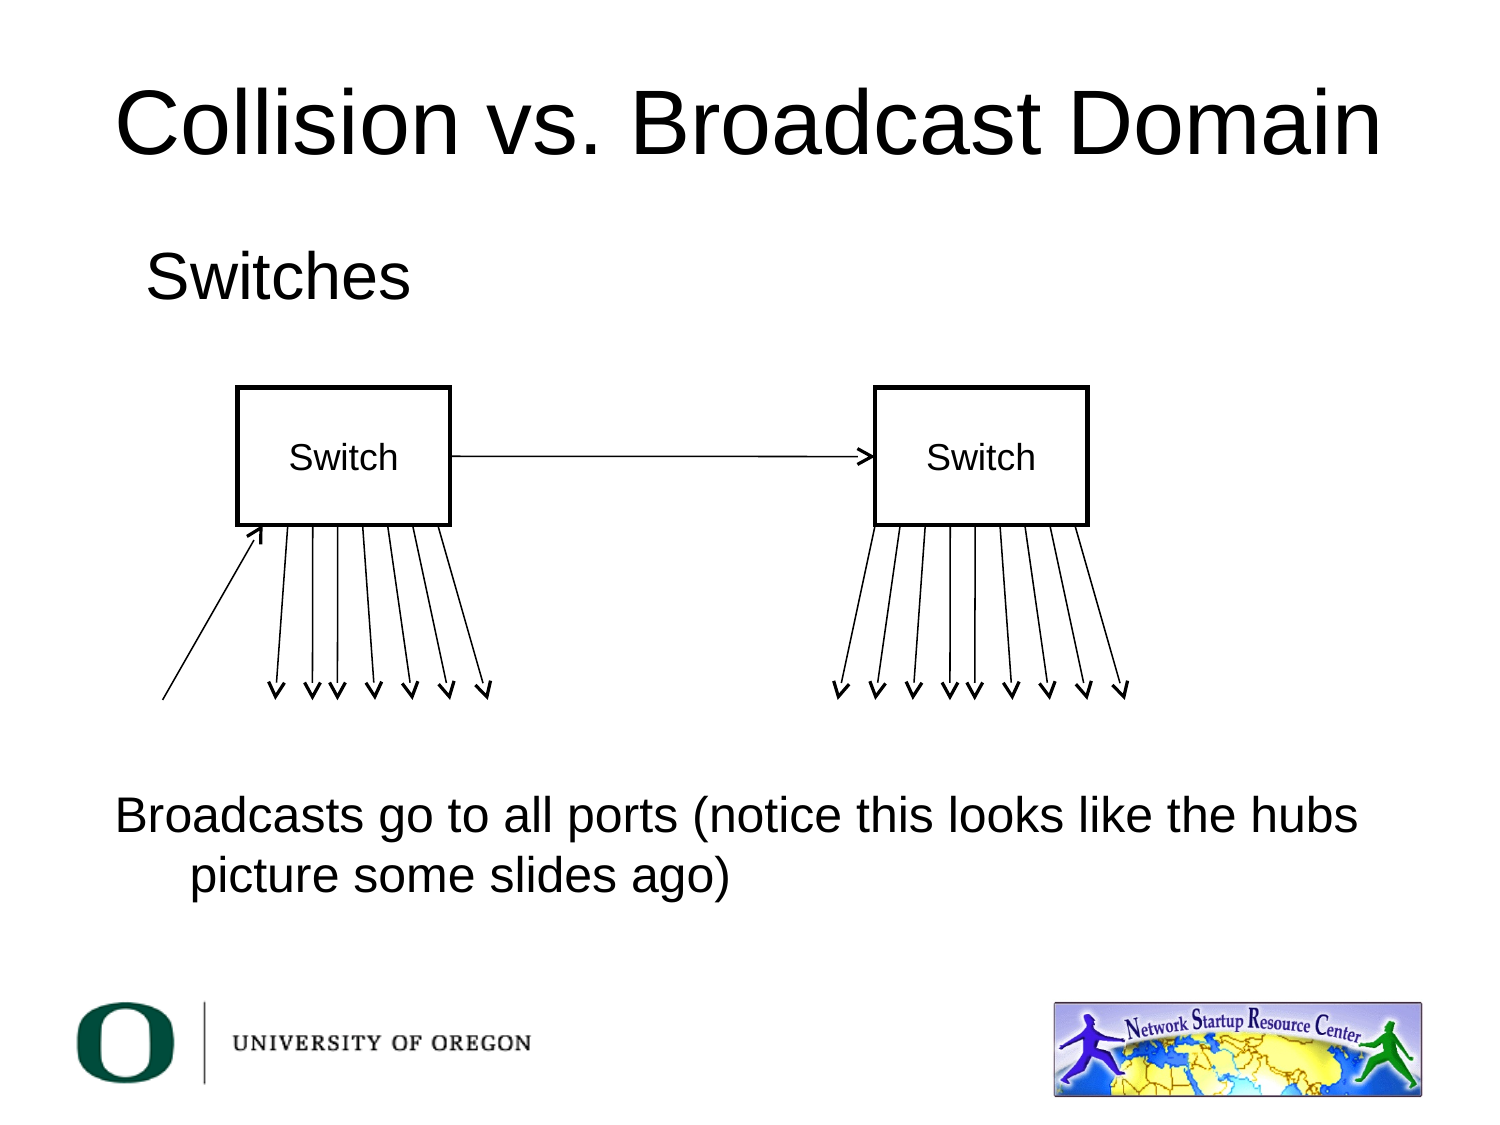

# Collision vs. Broadcast Domain
 Switches
Switch
Switch
Broadcasts go to all ports (notice this looks like the hubs picture some slides ago)